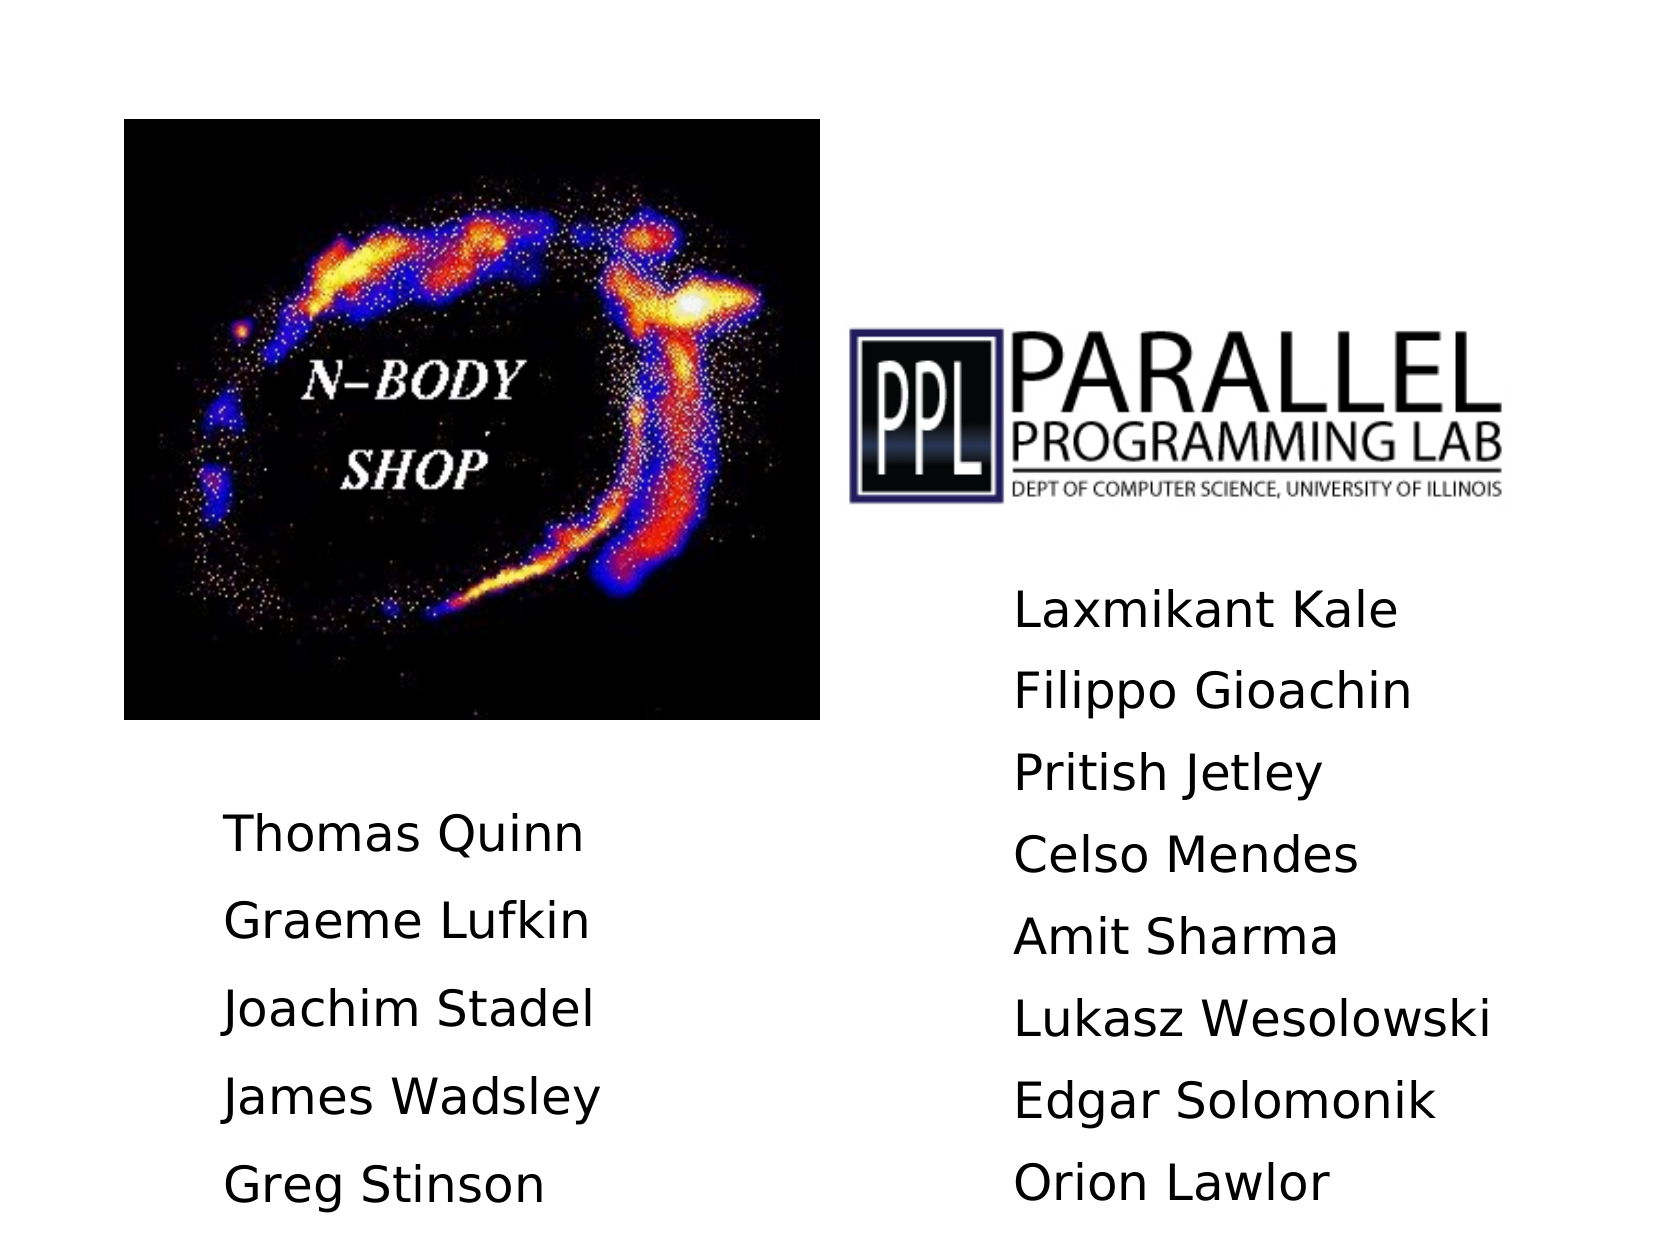

Laxmikant Kale
Filippo Gioachin
Pritish Jetley
Celso Mendes
Amit Sharma
Lukasz Wesolowski
Edgar Solomonik
Orion Lawlor
Thomas Quinn
Graeme Lufkin
Joachim Stadel
James Wadsley
Greg Stinson